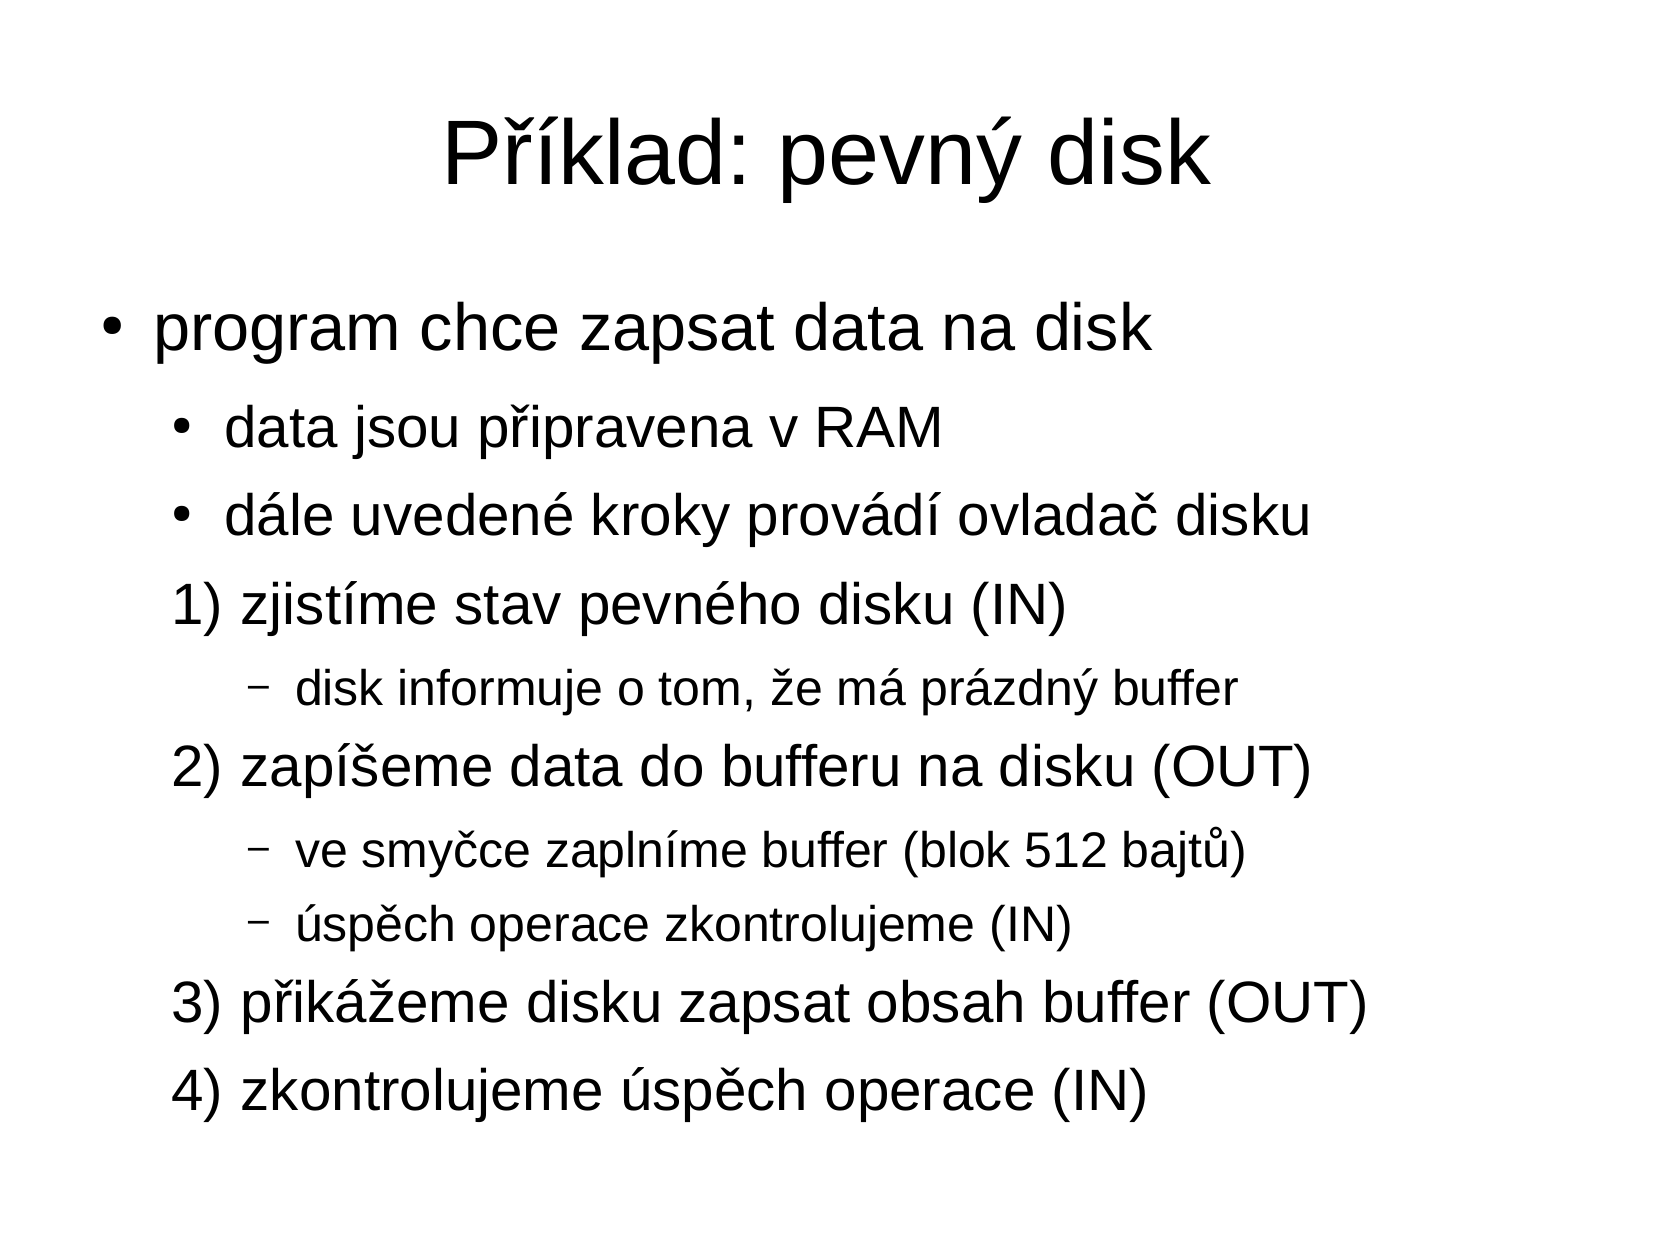

# Příklad: pevný disk
program chce zapsat data na disk
data jsou připravena v RAM
dále uvedené kroky provádí ovladač disku
 zjistíme stav pevného disku (IN)
disk informuje o tom, že má prázdný buffer
 zapíšeme data do bufferu na disku (OUT)
ve smyčce zaplníme buffer (blok 512 bajtů)
úspěch operace zkontrolujeme (IN)
 přikážeme disku zapsat obsah buffer (OUT)
 zkontrolujeme úspěch operace (IN)